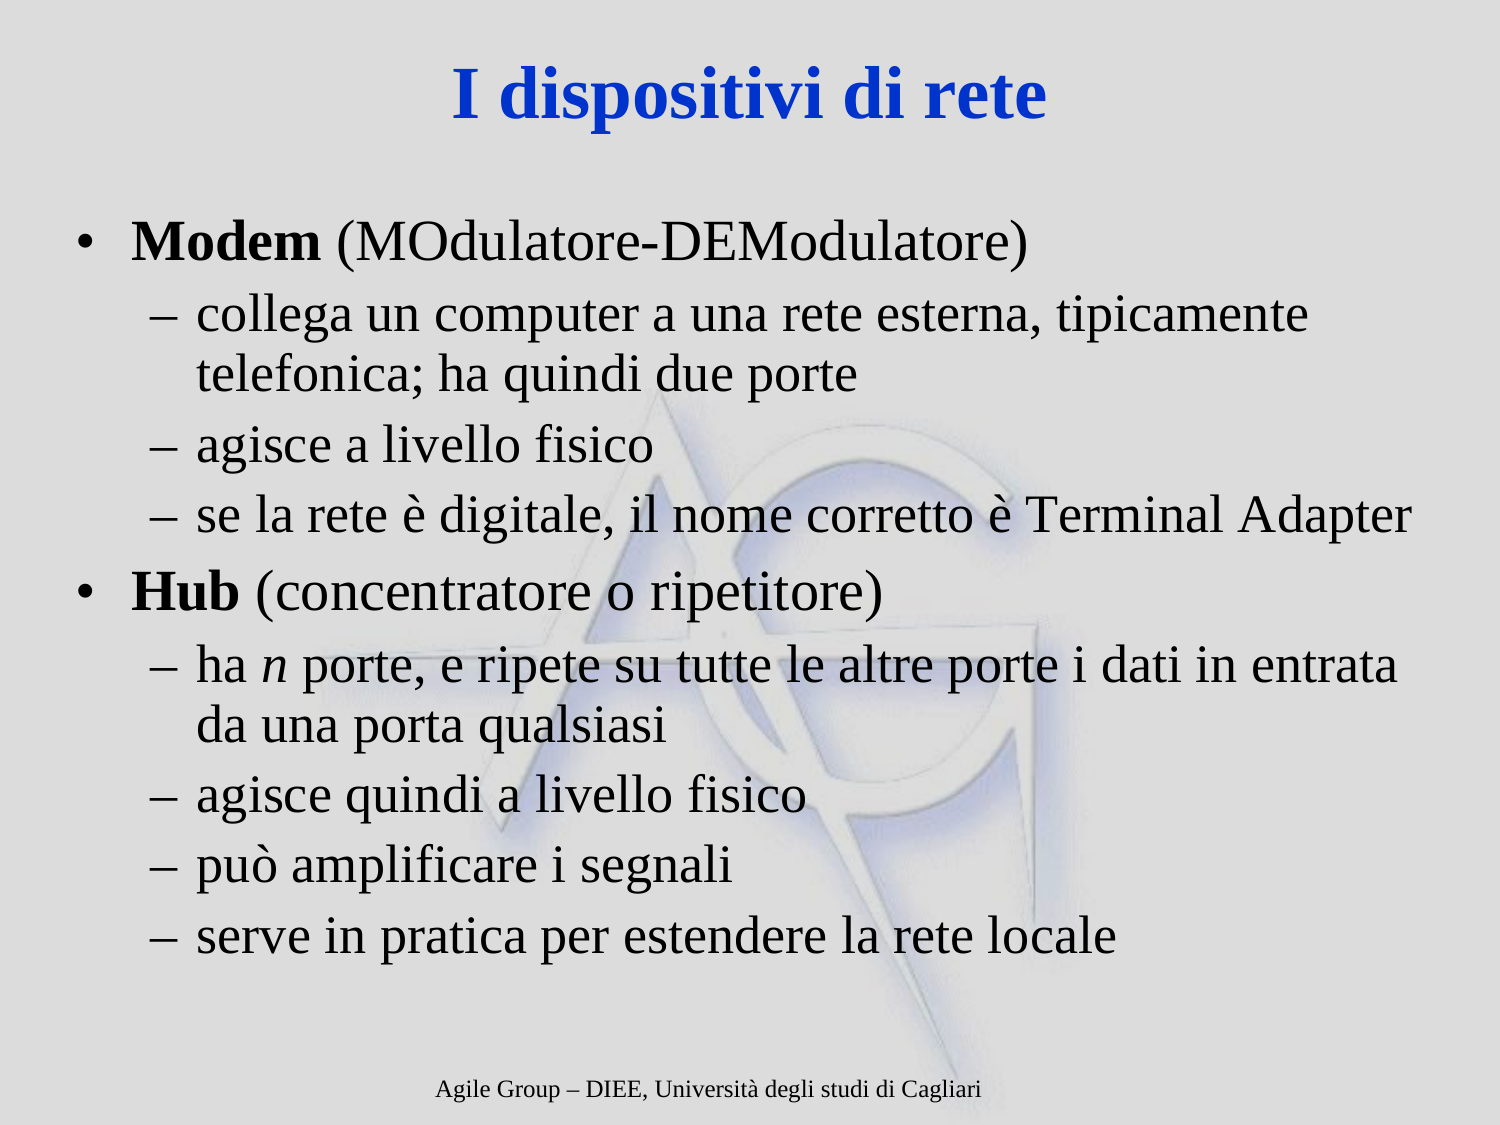

# I dispositivi di rete
Modem (MOdulatore-DEModulatore)
collega un computer a una rete esterna, tipicamente telefonica; ha quindi due porte
agisce a livello fisico
se la rete è digitale, il nome corretto è Terminal Adapter
Hub (concentratore o ripetitore)
ha n porte, e ripete su tutte le altre porte i dati in entrata da una porta qualsiasi
agisce quindi a livello fisico
può amplificare i segnali
serve in pratica per estendere la rete locale